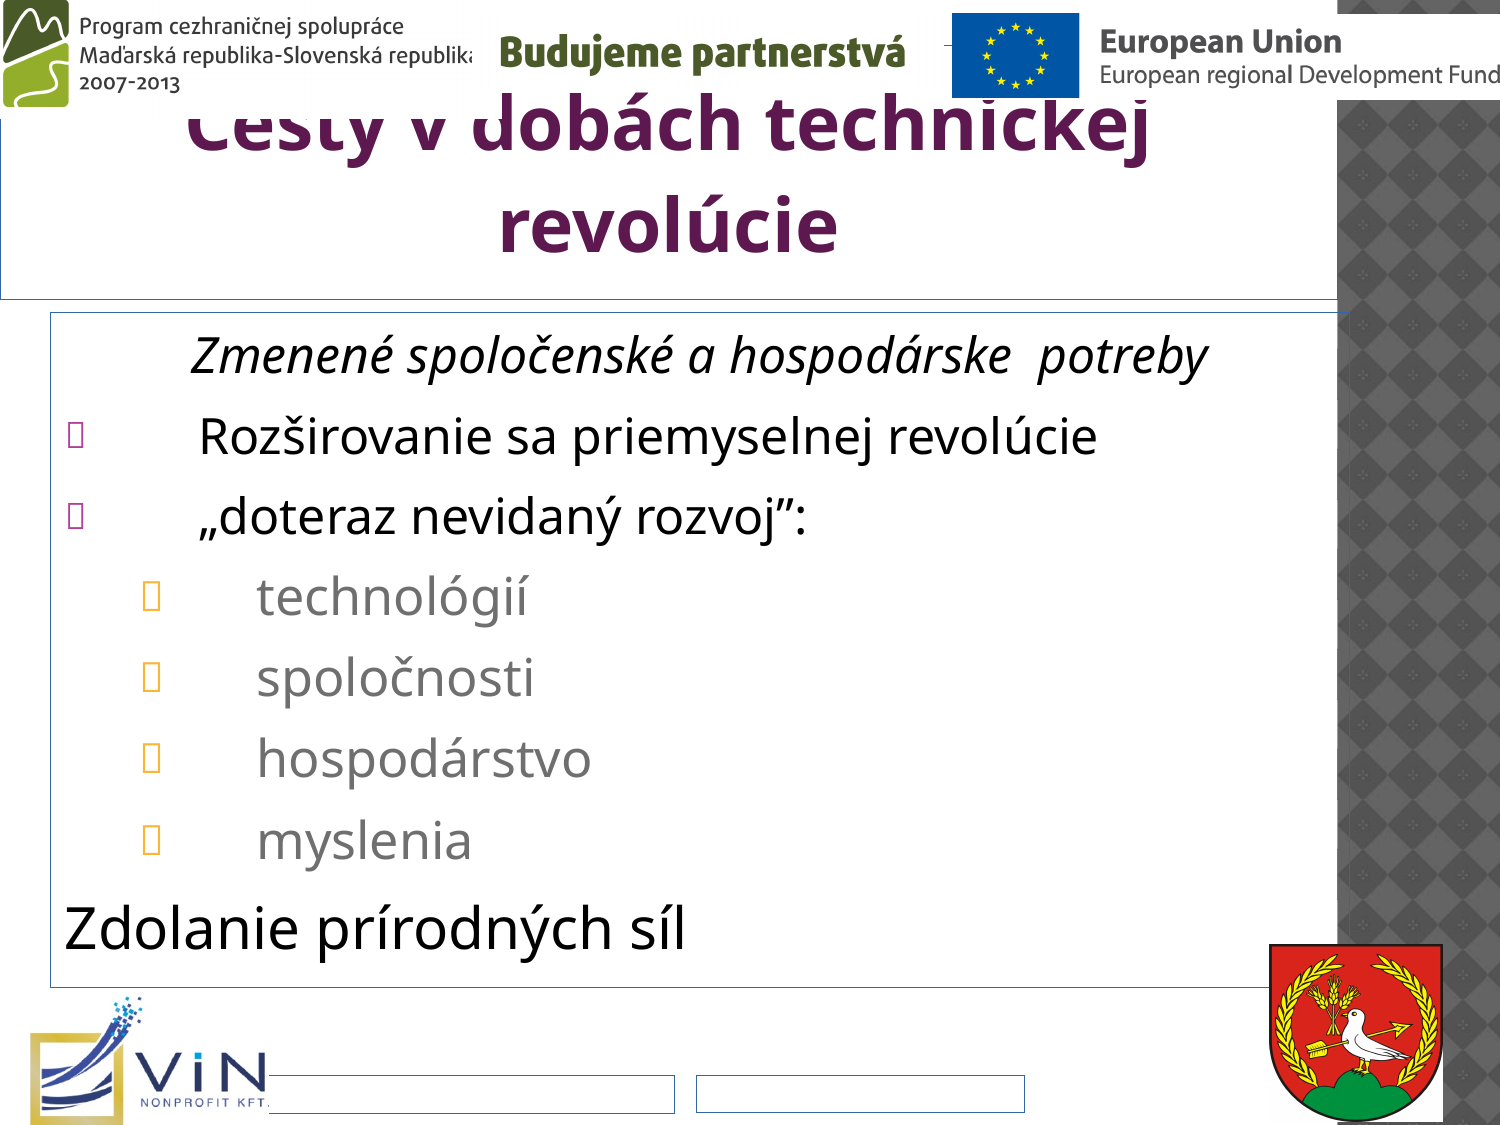

# Cesty v dobách technickej revolúcie
Zmenené spoločenské a hospodárske potreby
Rozširovanie sa priemyselnej revolúcie
„doteraz nevidaný rozvoj”:
technológií
spoločnosti
hospodárstvo
myslenia
Zdolanie prírodných síl